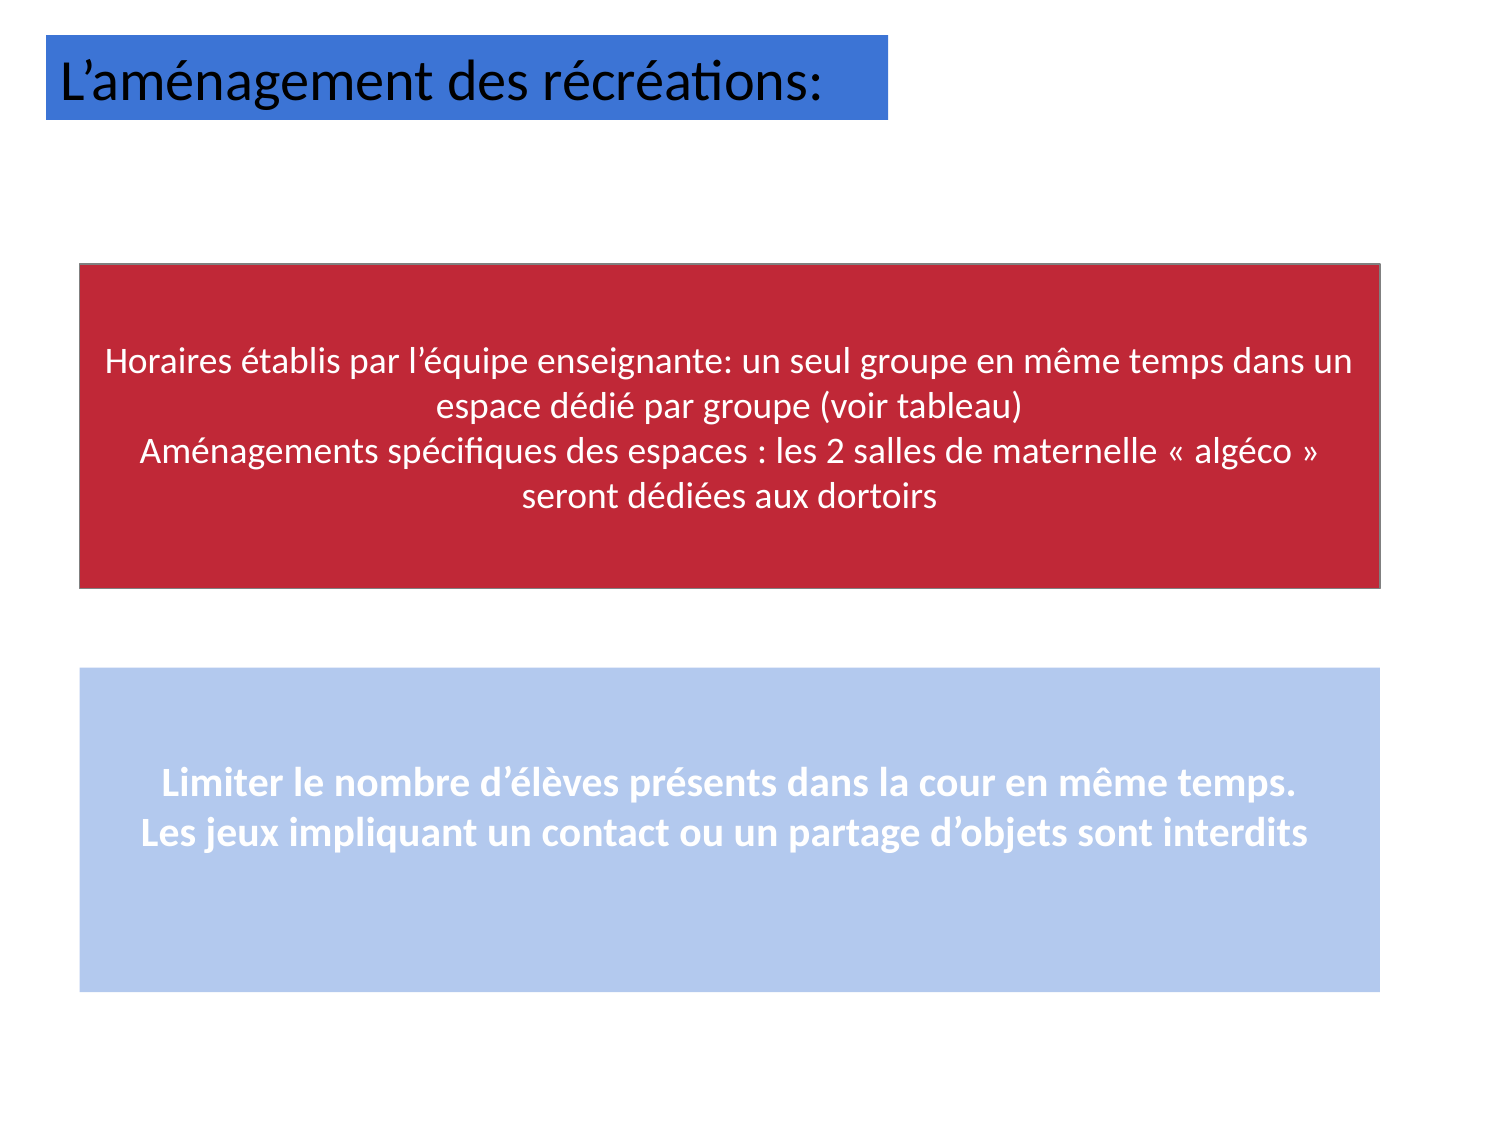

L’aménagement des récréations:
Horaires établis par l’équipe enseignante: un seul groupe en même temps dans un espace dédié par groupe (voir tableau)
Aménagements spécifiques des espaces : les 2 salles de maternelle « algéco » seront dédiées aux dortoirs
Limiter le nombre d’élèves présents dans la cour en même temps.
Les jeux impliquant un contact ou un partage d’objets sont interdits